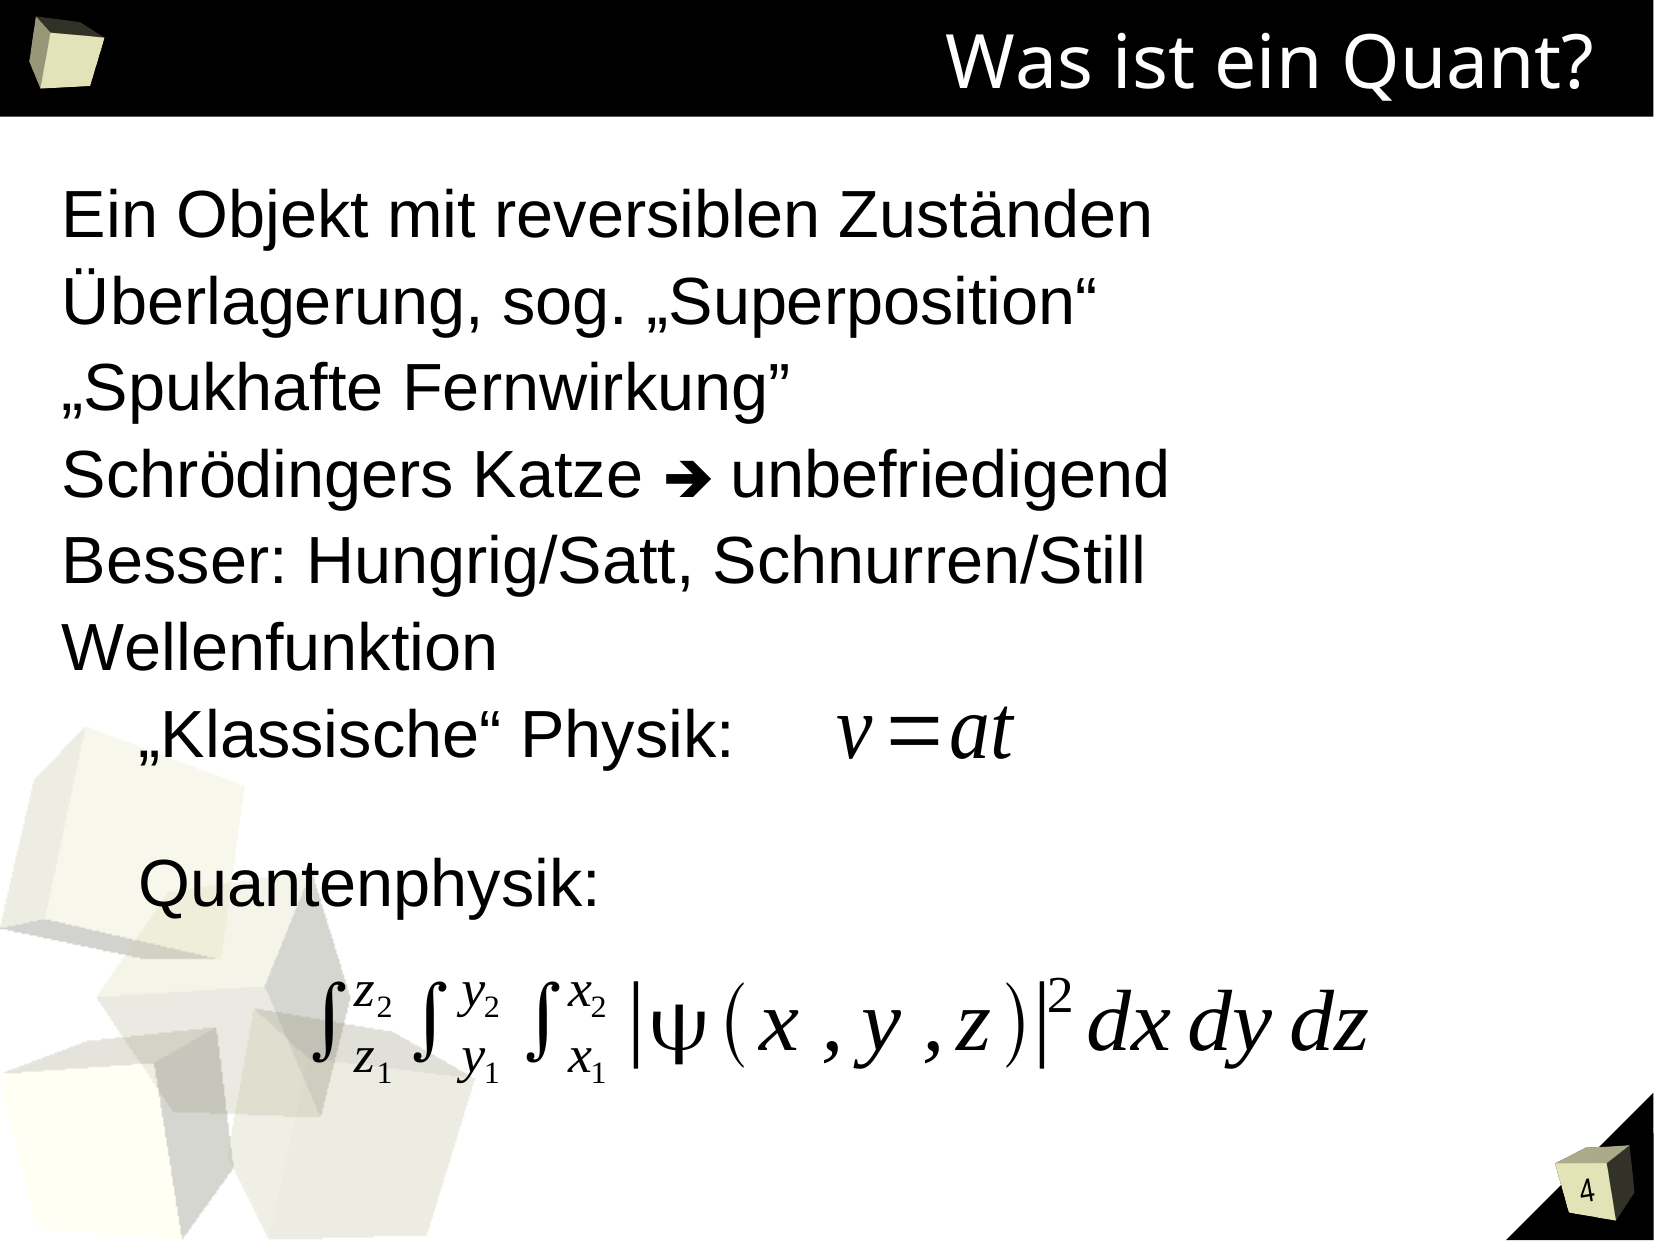

# Was ist ein Quant?
Ein Objekt mit reversiblen Zuständen
Überlagerung, sog. „Superposition“
„Spukhafte Fernwirkung”
Schrödingers Katze  unbefriedigend
Besser: Hungrig/Satt, Schnurren/Still
Wellenfunktion
„Klassische“ Physik:
Quantenphysik: